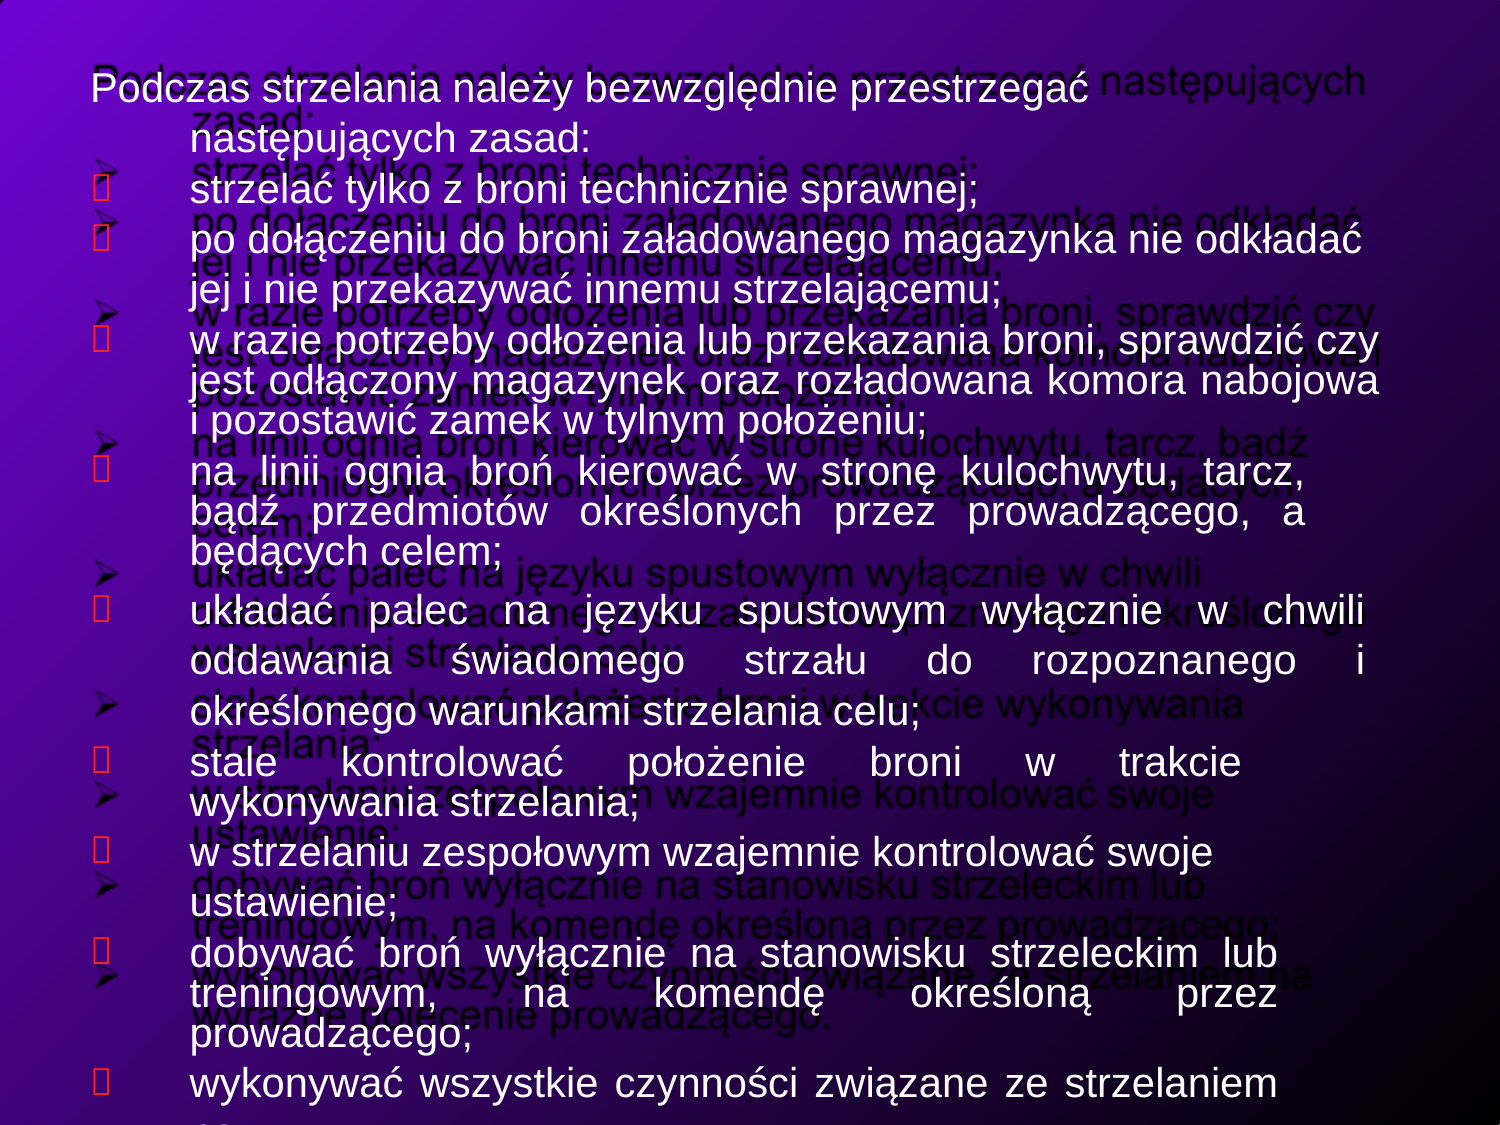

Podczas strzelania należy bezwzględnie przestrzegać następujących zasad:
strzelać tylko z broni technicznie sprawnej;
po dołączeniu do broni załadowanego magazynka nie odkładać
jej i nie przekazywać innemu strzelającemu;
w razie potrzeby odłożenia lub przekazania broni, sprawdzić czy jest odłączony magazynek oraz rozładowana komora nabojowa i pozostawić zamek w tylnym położeniu;
na linii ognia broń kierować w stronę kulochwytu, tarcz, bądź przedmiotów określonych przez prowadzącego, a będących celem;
układać palec na języku spustowym wyłącznie w chwili oddawania świadomego strzału do rozpoznanego i określonego warunkami strzelania celu;
stale kontrolować położenie broni w trakcie wykonywania strzelania;
w strzelaniu zespołowym wzajemnie kontrolować swoje
ustawienie;
dobywać broń wyłącznie na stanowisku strzeleckim lub treningowym, na komendę określoną przez prowadzącego;
wykonywać wszystkie czynności związane ze strzelaniem na
wyraźne polecenie prowadzącego.